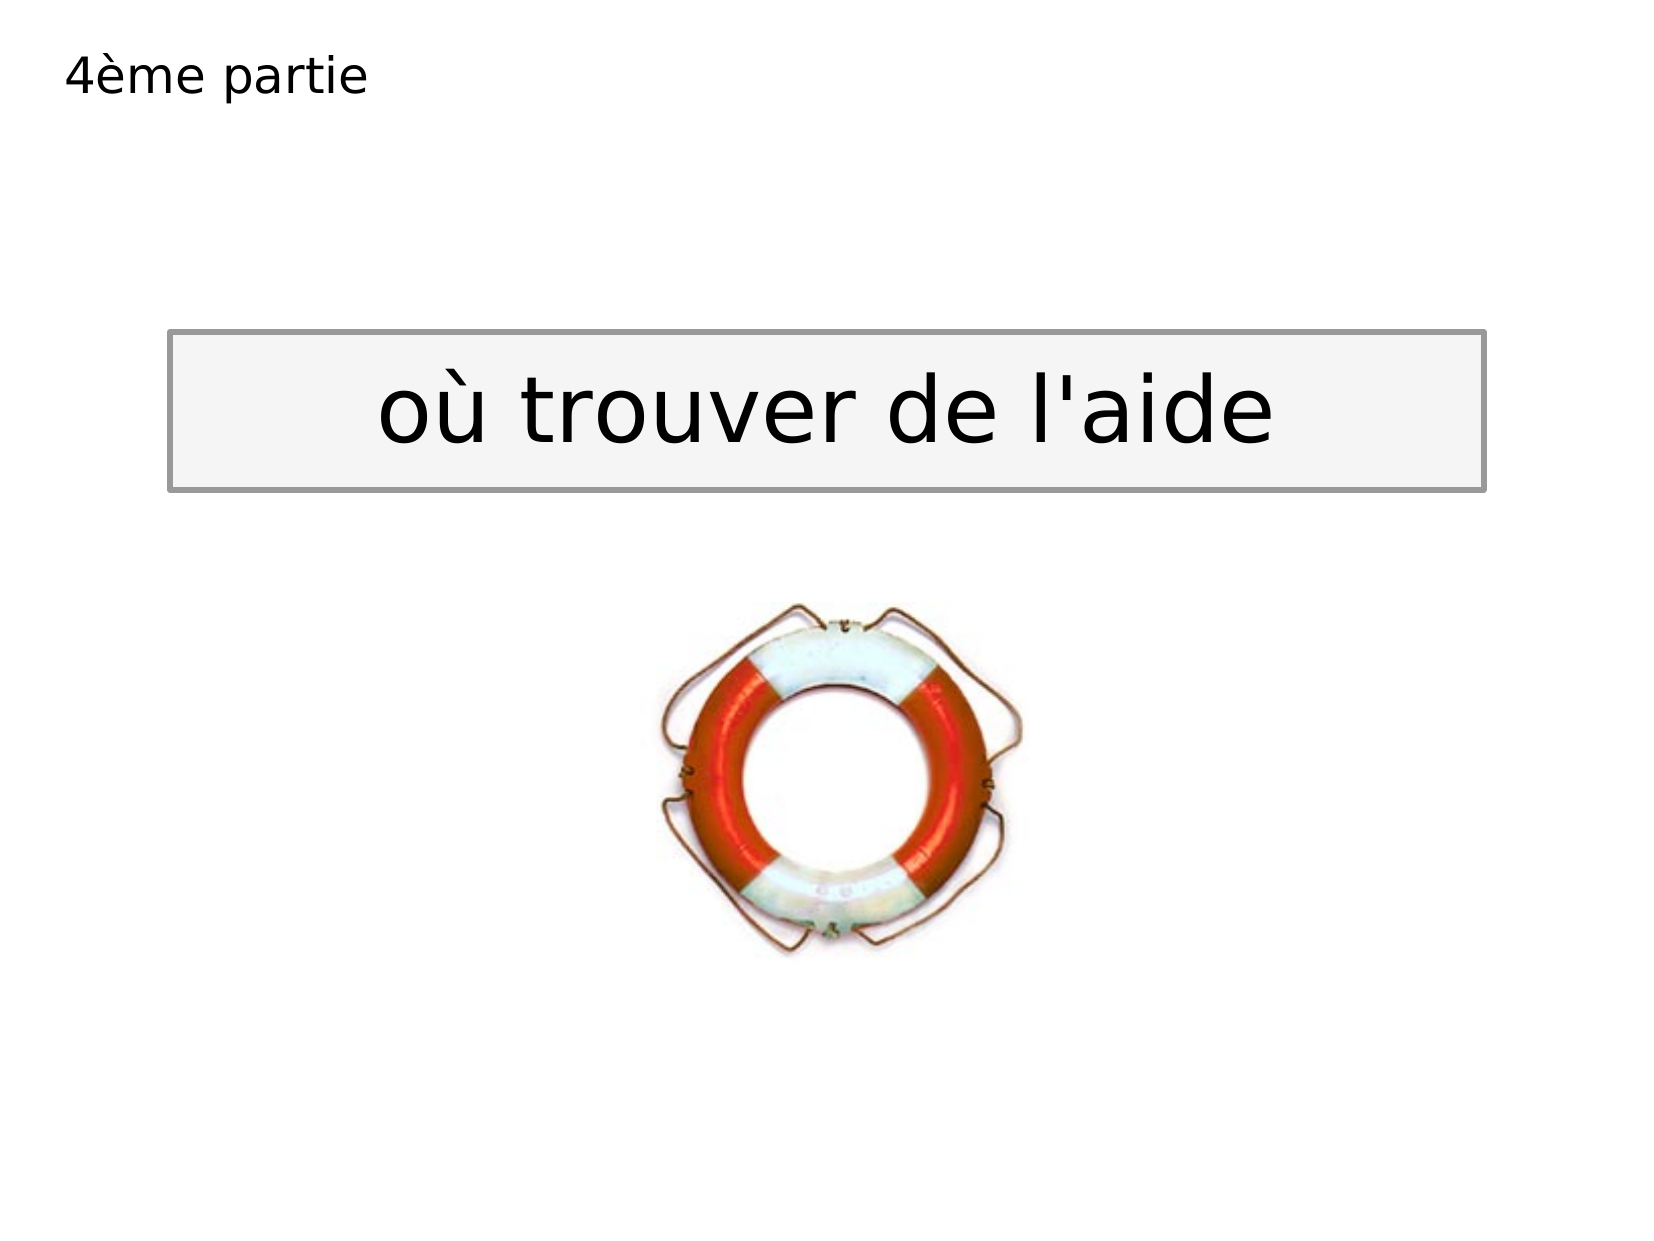

4ème partie
# où trouver de l'aide